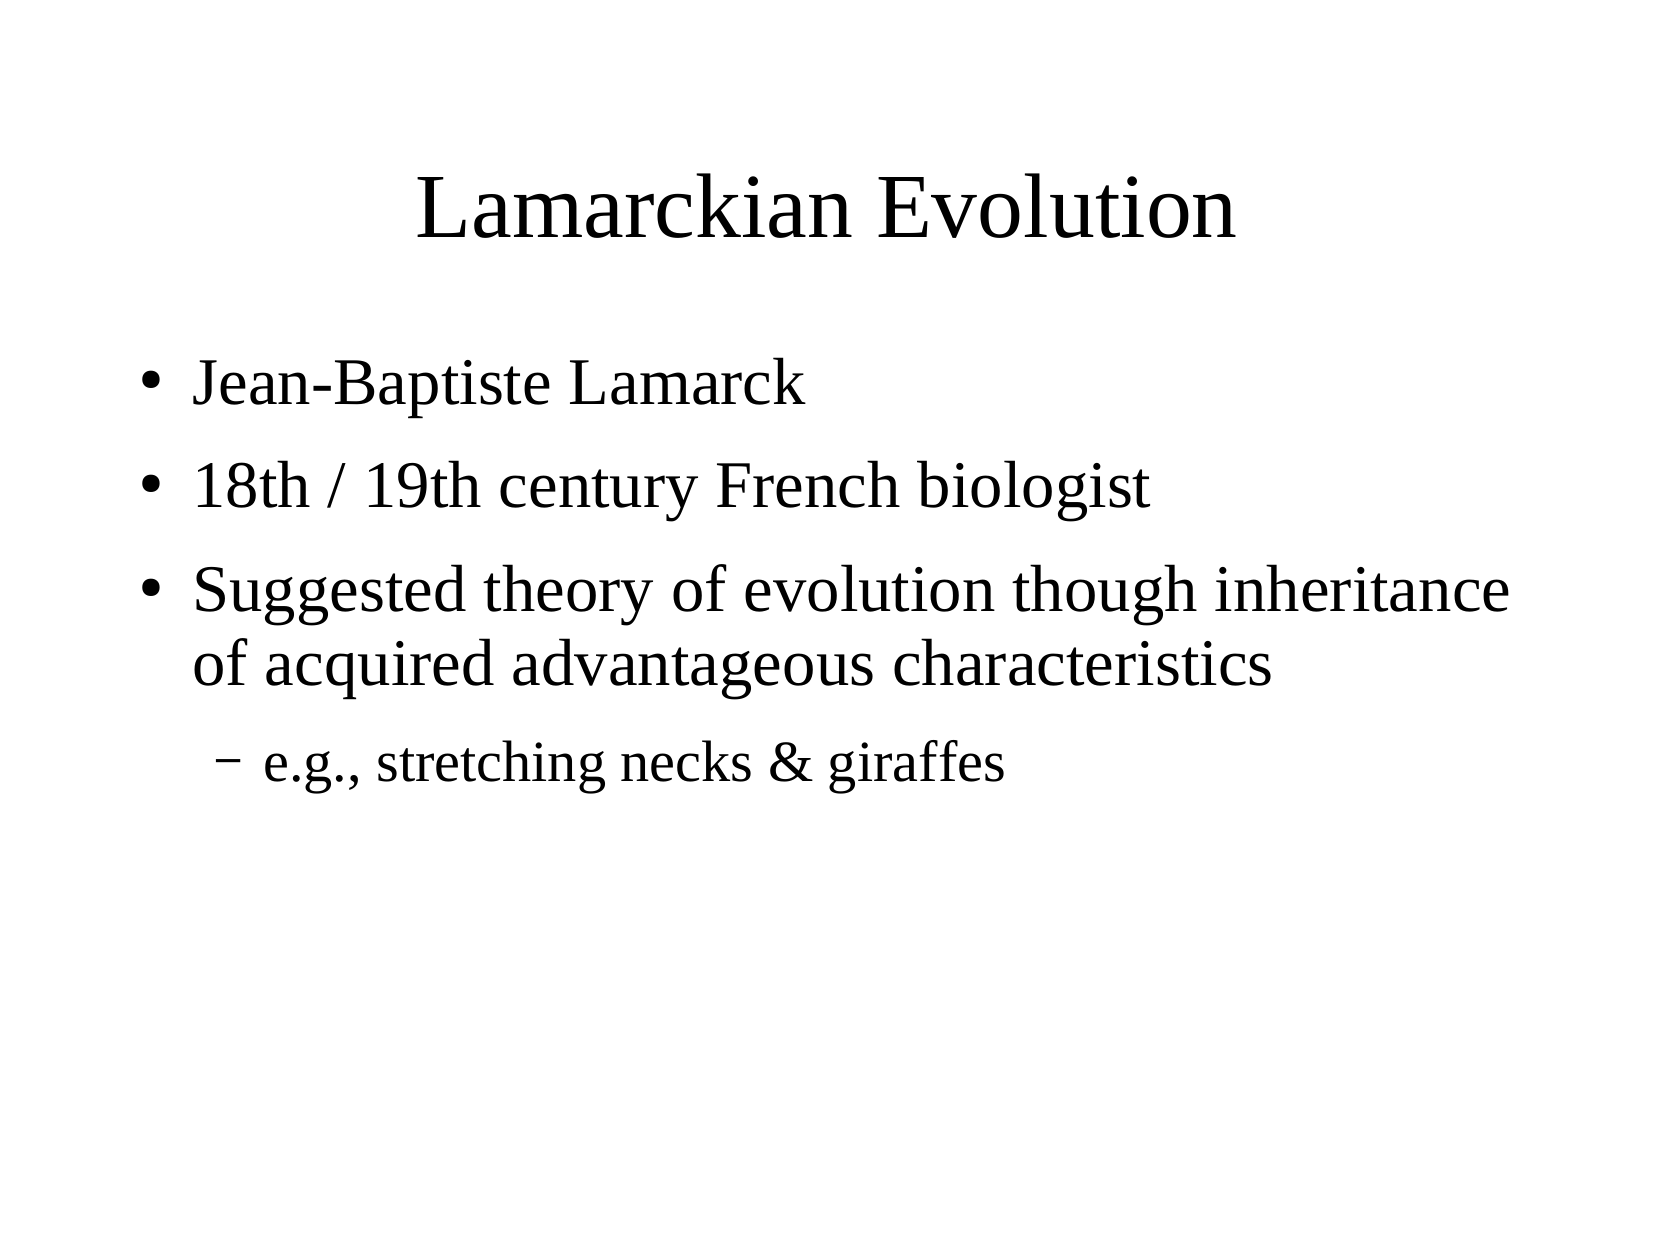

# Lamarckian Evolution
Jean-Baptiste Lamarck
18th / 19th century French biologist
Suggested theory of evolution though inheritance of acquired advantageous characteristics
e.g., stretching necks & giraffes